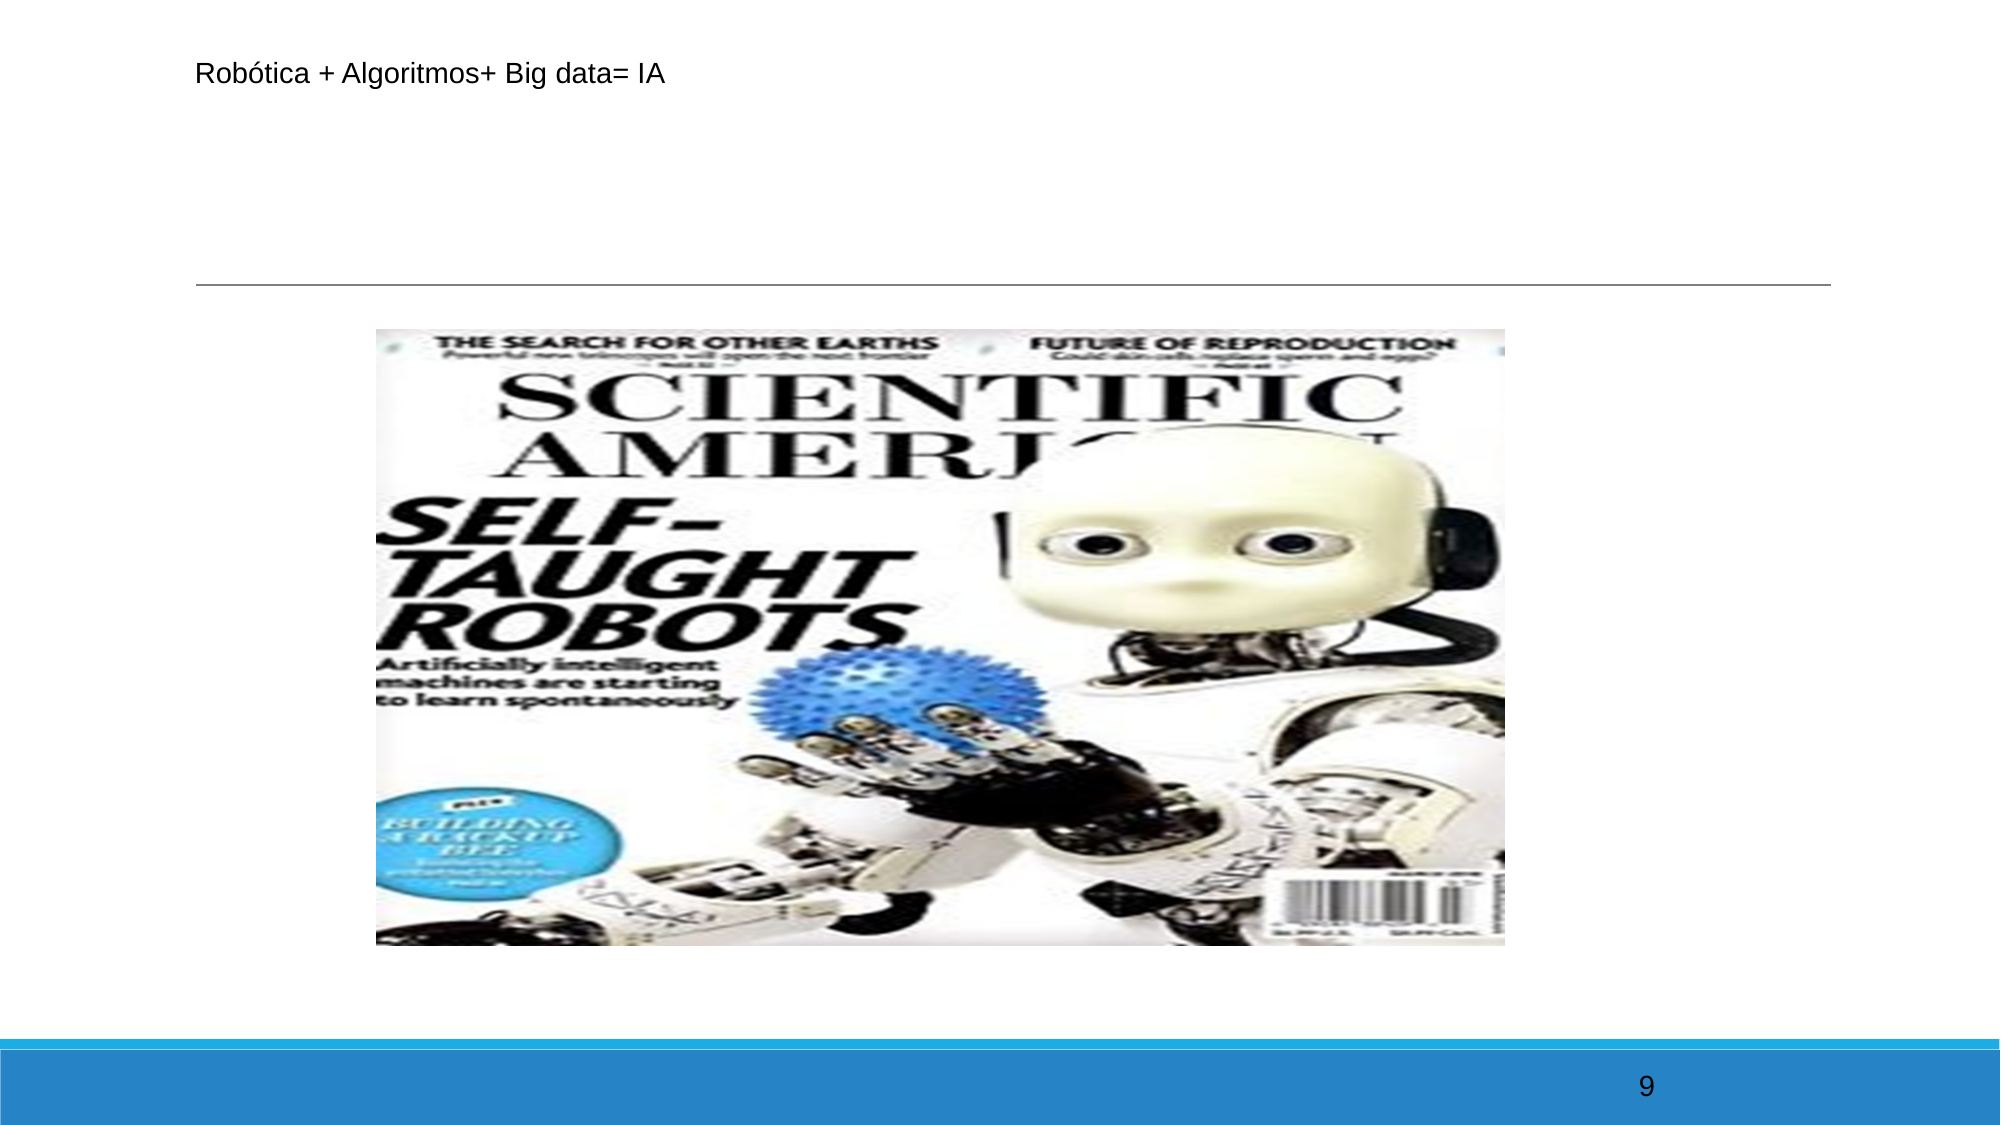

# Robótica + Algoritmos+ Big data= IA